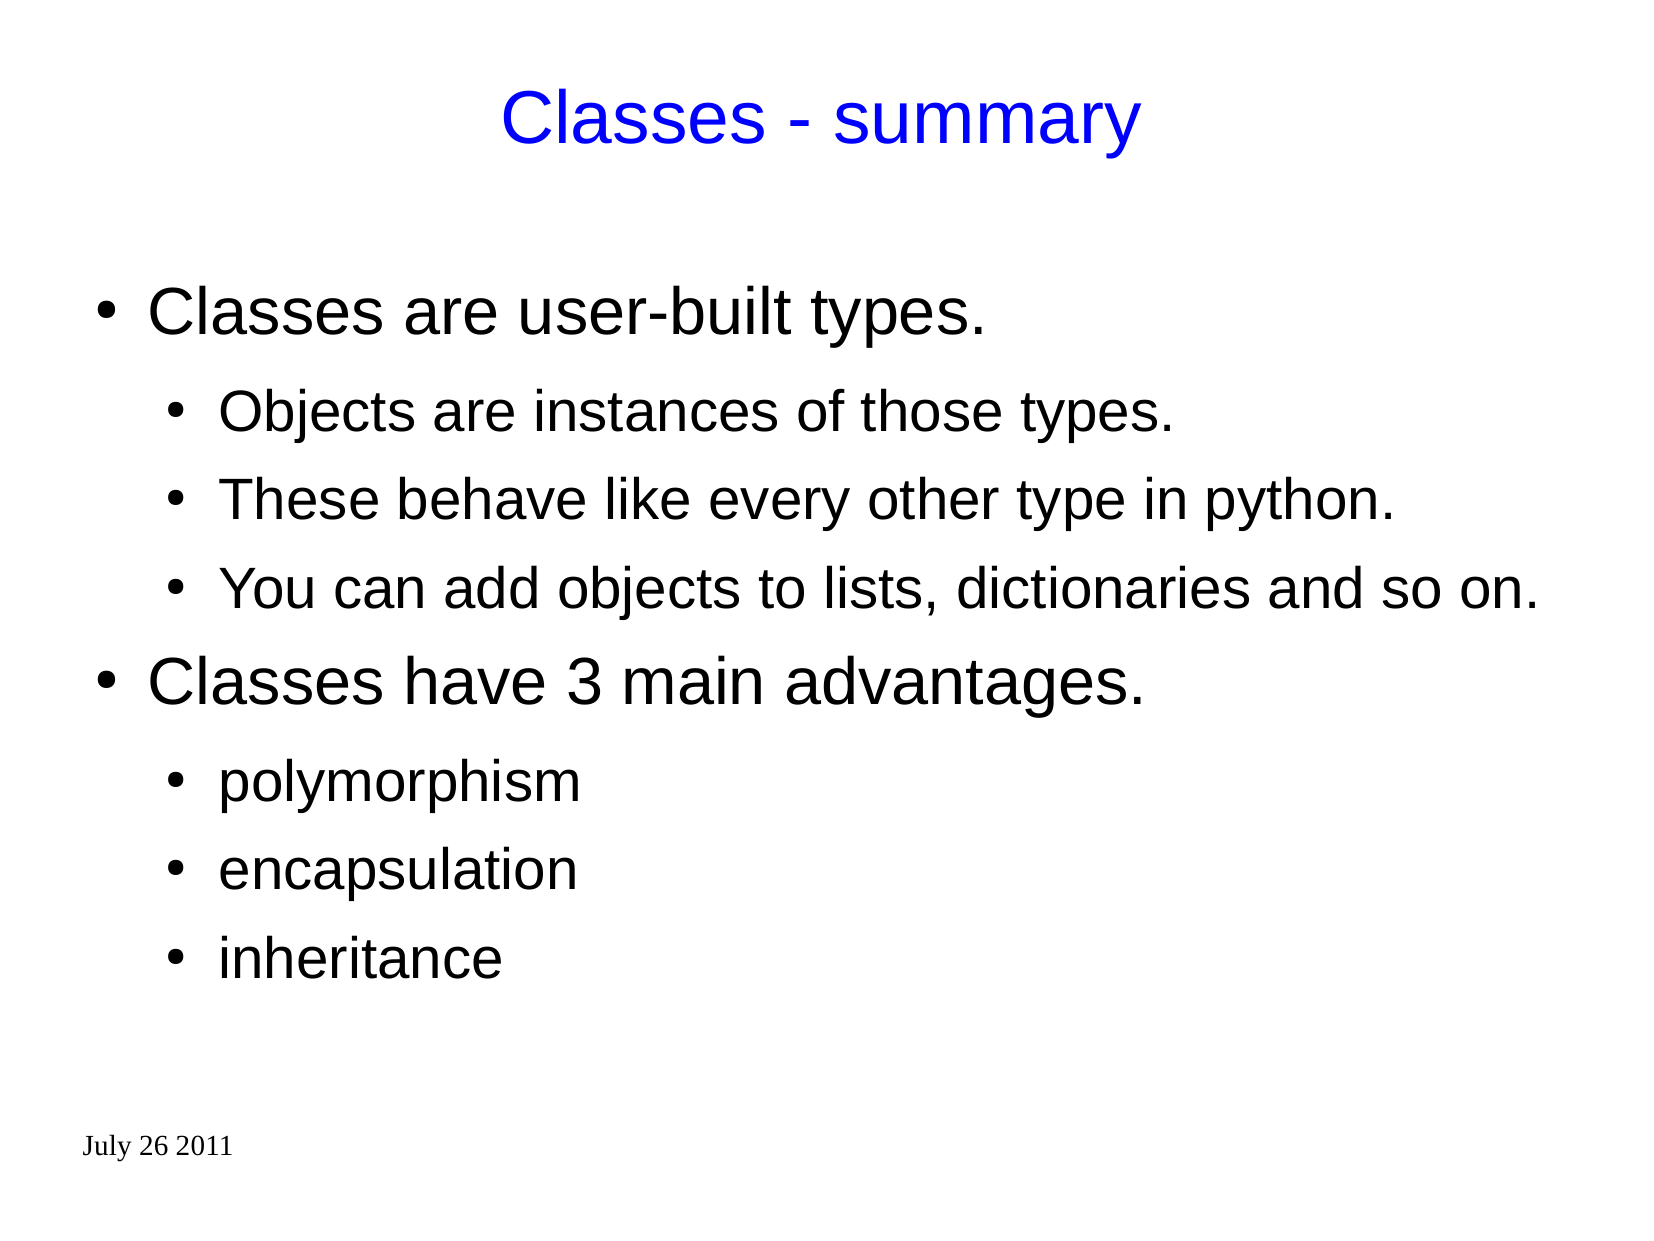

# Classes - summary
Classes are user-built types.
Objects are instances of those types.
These behave like every other type in python.
You can add objects to lists, dictionaries and so on.
Classes have 3 main advantages.
polymorphism
encapsulation
inheritance
July 26 2011